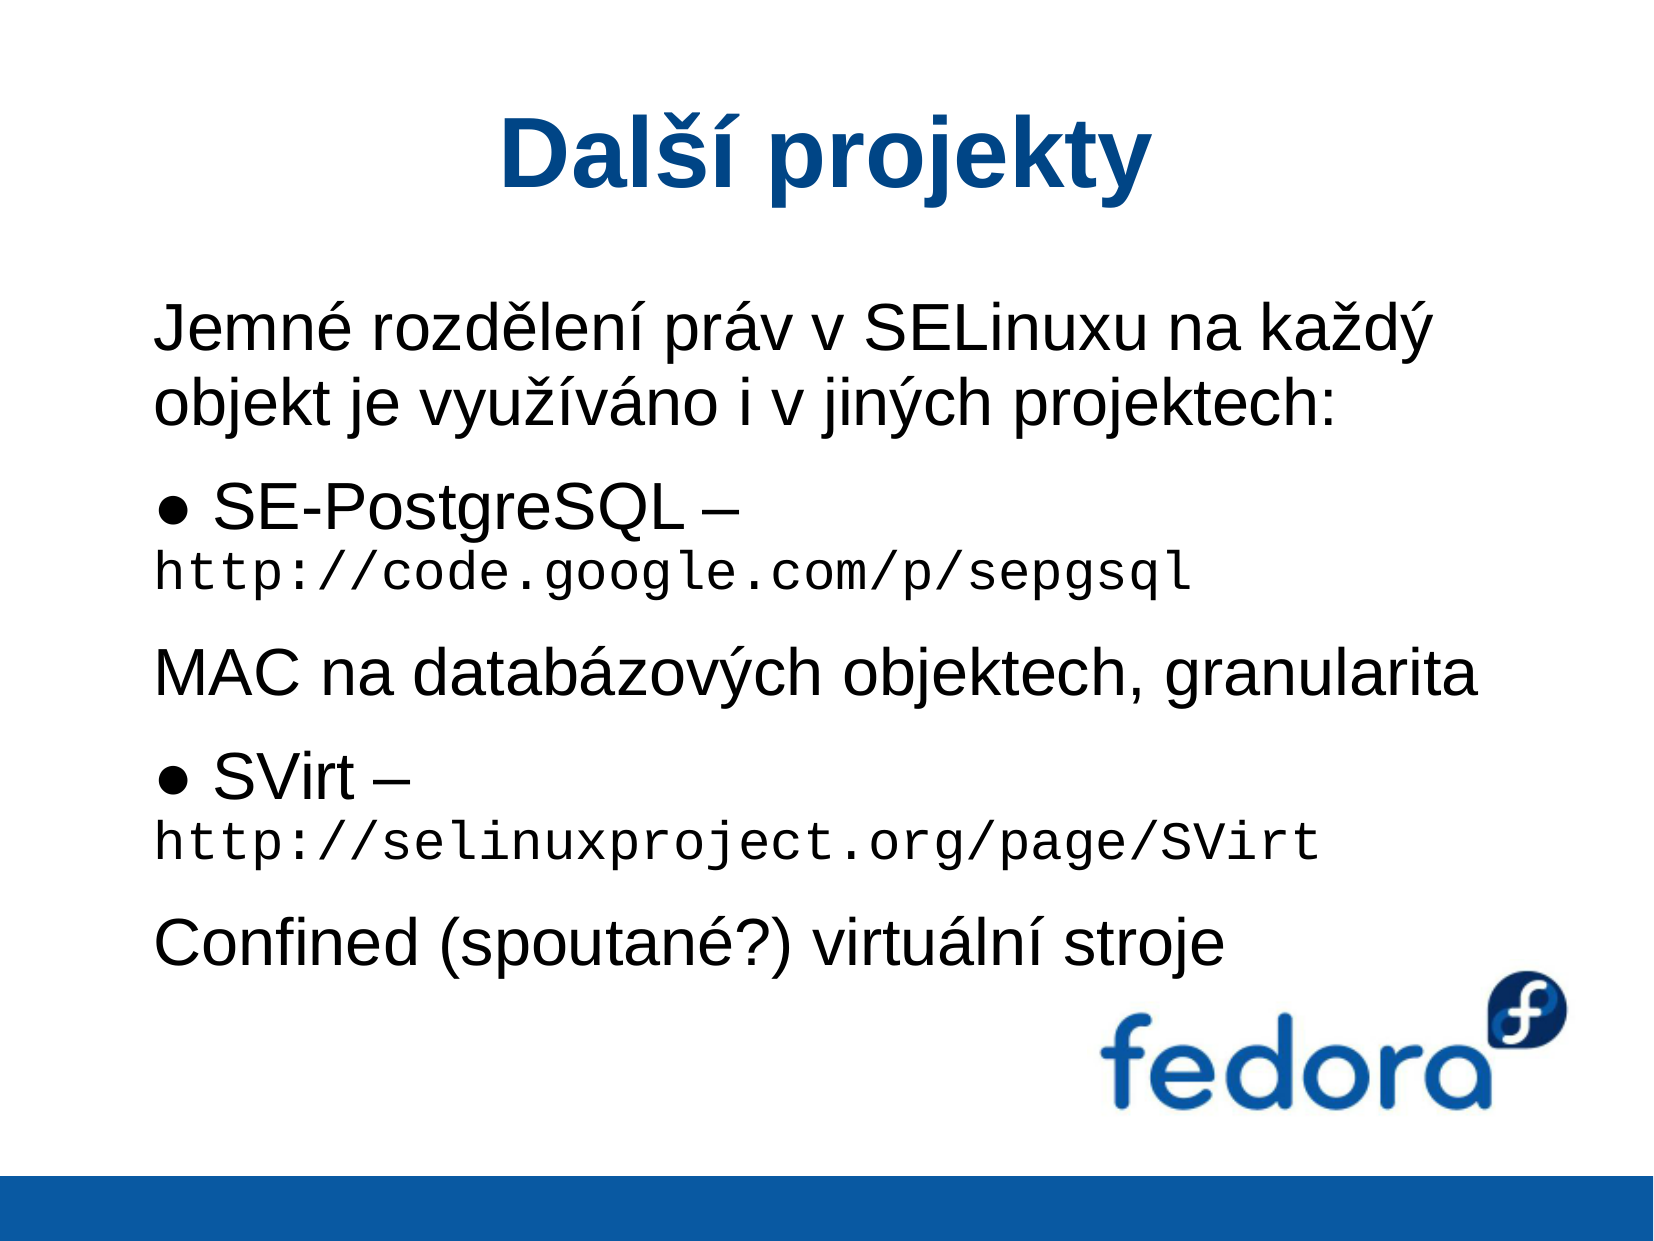

# Další projekty
Jemné rozdělení práv v SELinuxu na každý objekt je využíváno i v jiných projektech:
● SE-PostgreSQL – http://code.google.com/p/sepgsql
MAC na databázových objektech, granularita
● SVirt – http://selinuxproject.org/page/SVirt
Confined (spoutané?) virtuální stroje